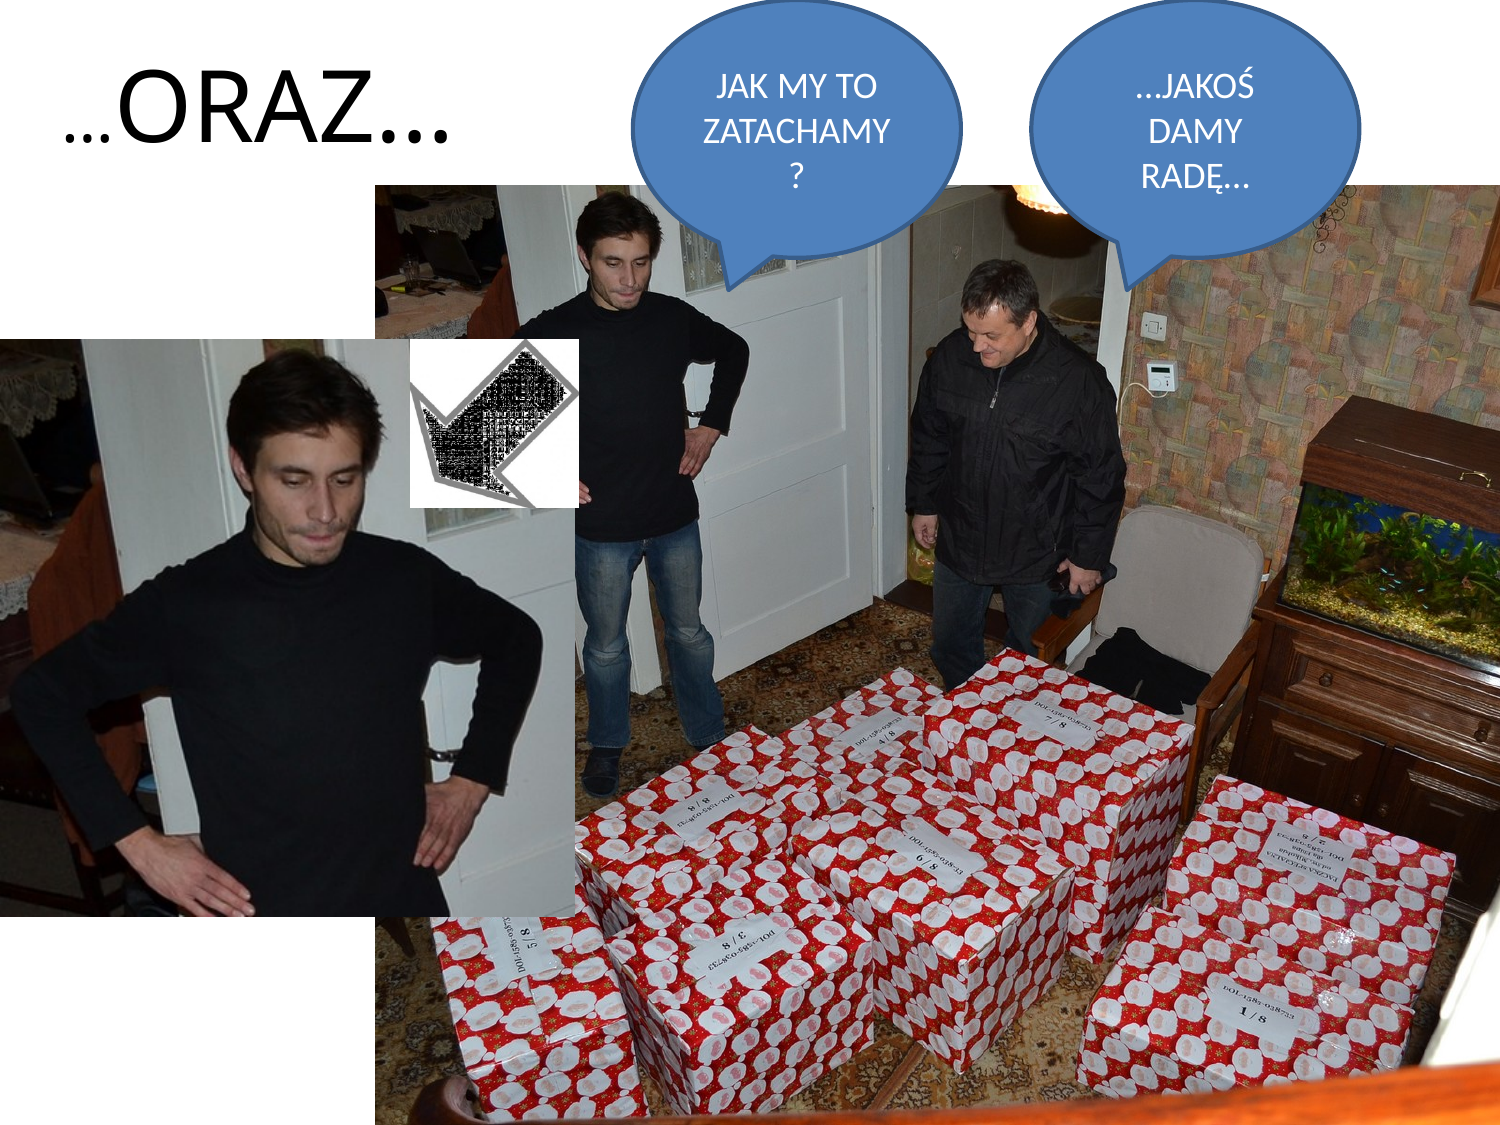

JAK MY TO ZATACHAMY?
…JAKOŚ DAMY RADĘ…
…ORAZ…